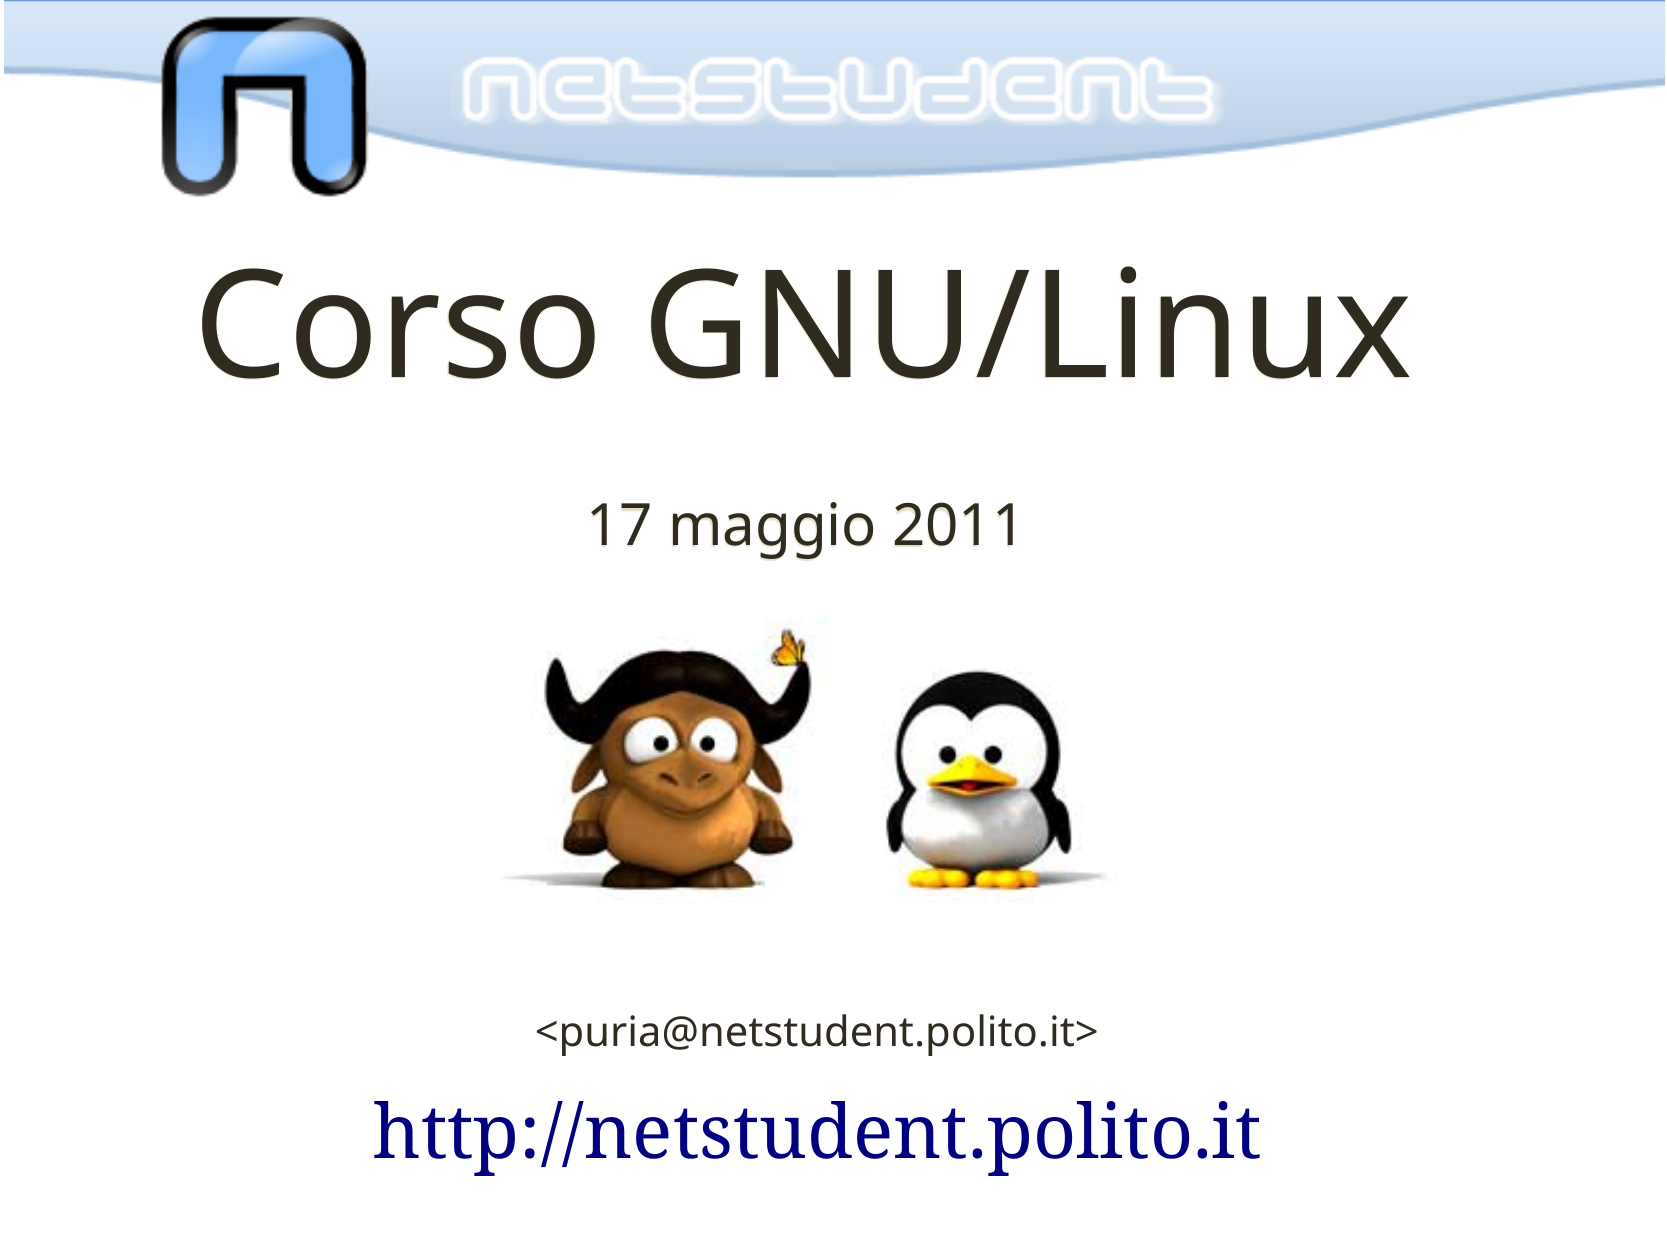

# Corso GNU/Linux
17 maggio 2011
<puria@netstudent.polito.it>
http://netstudent.polito.it